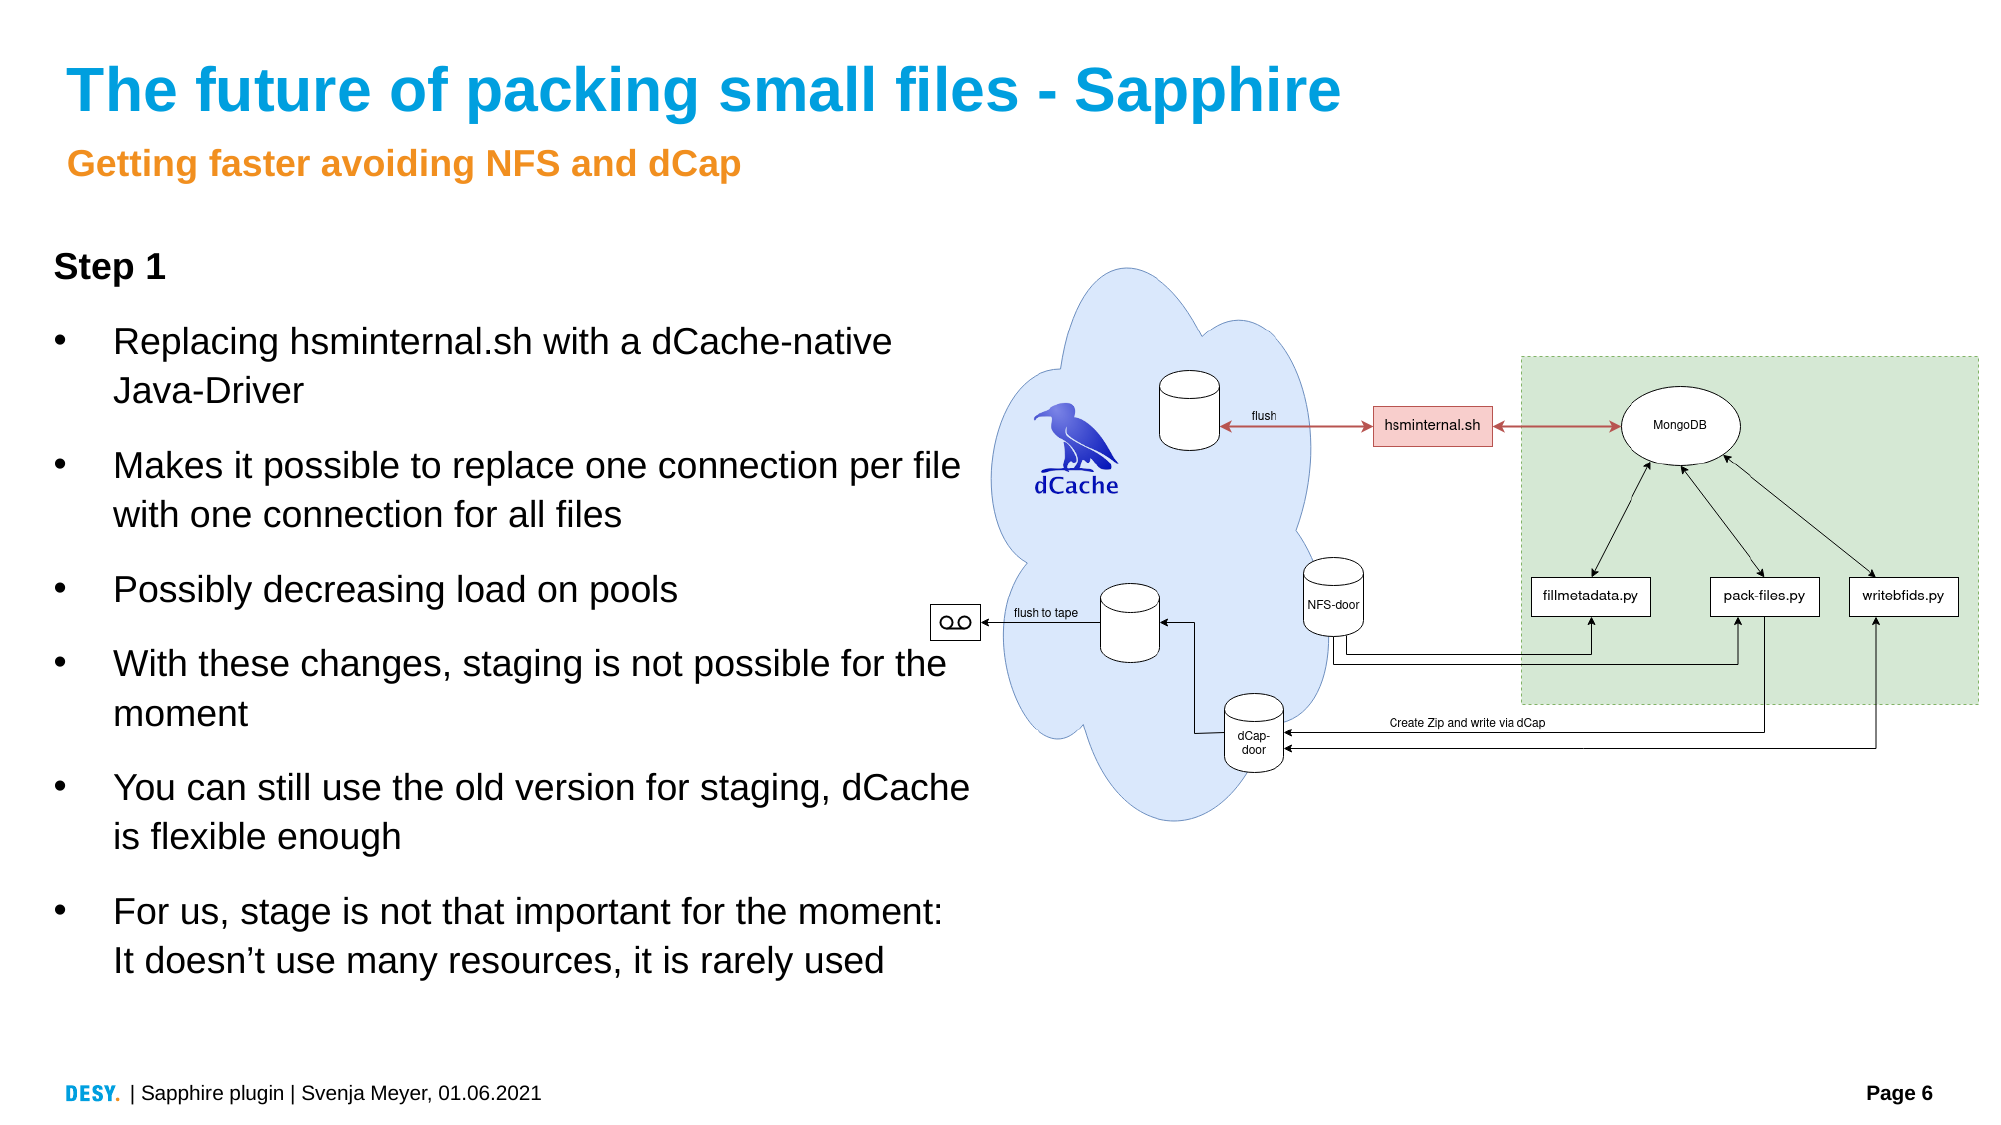

# The future of packing small files - Sapphire
Getting faster avoiding NFS and dCap
Step 1
Replacing hsminternal.sh with a dCache-native Java-Driver
Makes it possible to replace one connection per file with one connection for all files
Possibly decreasing load on pools
With these changes, staging is not possible for the moment
You can still use the old version for staging, dCache is flexible enough
For us, stage is not that important for the moment: It doesn’t use many resources, it is rarely used
| Sapphire plugin | Svenja Meyer, 01.06.2021